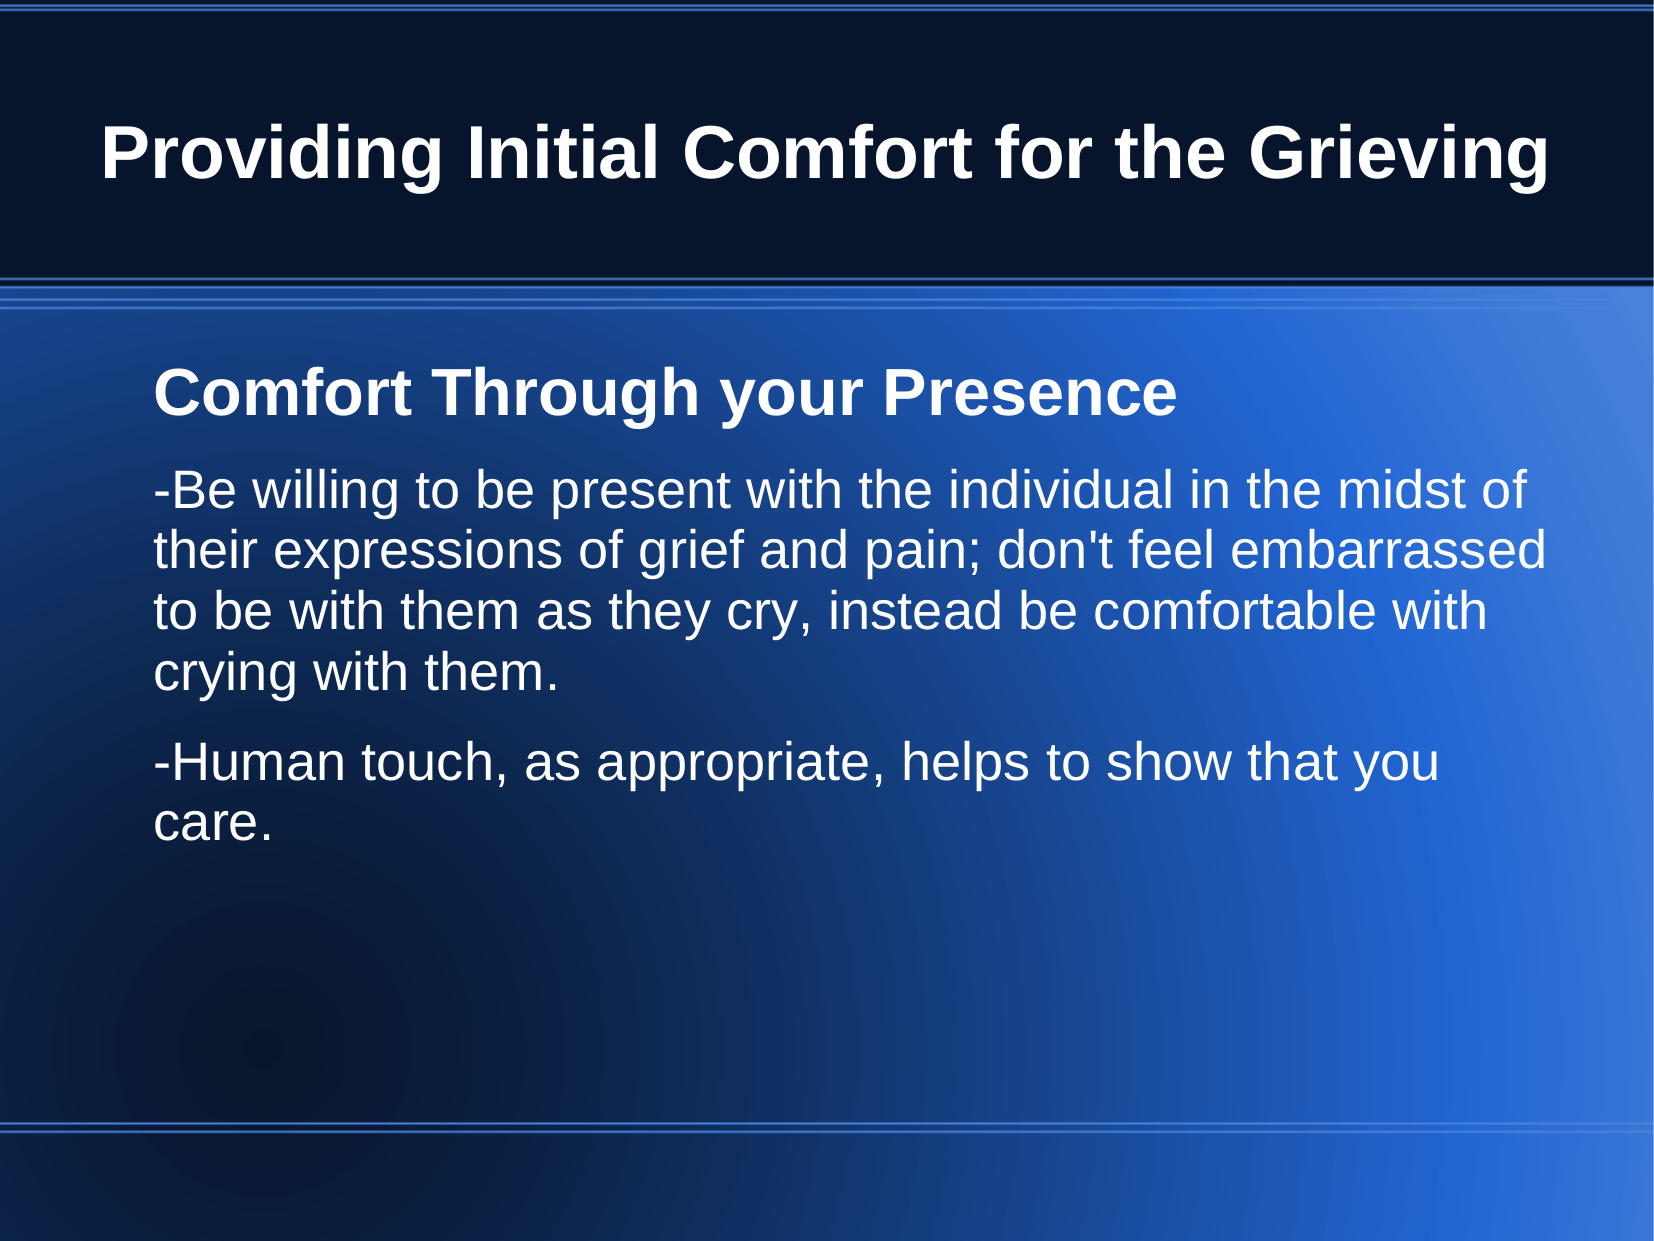

# Providing Initial Comfort for the Grieving
Comfort Through your Presence
-Be willing to be present with the individual in the midst of their expressions of grief and pain; don't feel embarrassed to be with them as they cry, instead be comfortable with crying with them.
-Human touch, as appropriate, helps to show that you care.